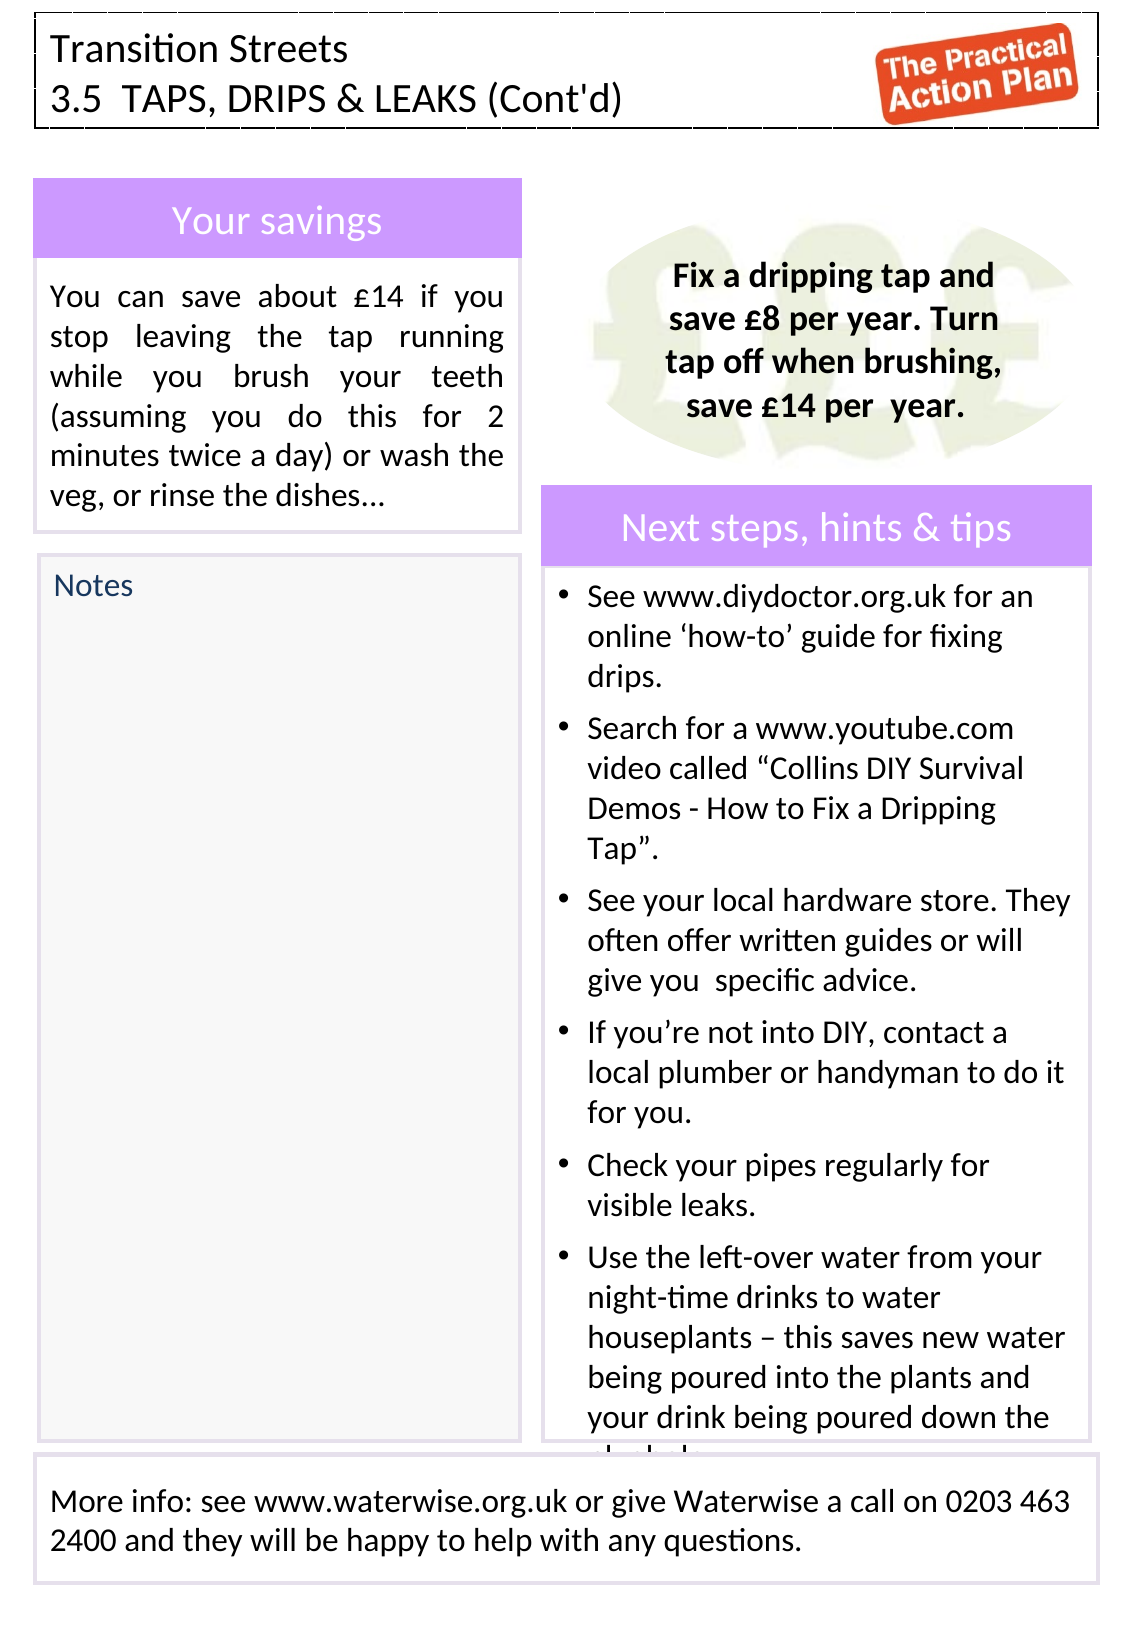

Transition Streets
3.5 TAPS, DRIPS & LEAKS (Cont'd)
Your savings
Fix a dripping tap and save £8 per year. Turn tap off when brushing, save £14 per year.
You can save about £14 if you stop leaving the tap running while you brush your teeth (assuming you do this for 2 minutes twice a day) or wash the veg, or rinse the dishes...
Next steps, hints & tips
Notes
See www.diydoctor.org.uk for an online ‘how-to’ guide for fixing drips.
Search for a www.youtube.com video called “Collins DIY Survival Demos - How to Fix a Dripping Tap”.
See your local hardware store. They often offer written guides or will give you specific advice.
If you’re not into DIY, contact a local plumber or handyman to do it for you.
Check your pipes regularly for visible leaks.
Use the left-over water from your night-time drinks to water houseplants – this saves new water being poured into the plants and your drink being poured down the plughole.
More info: see www.waterwise.org.uk or give Waterwise a call on 0203 463 2400 and they will be happy to help with any questions.